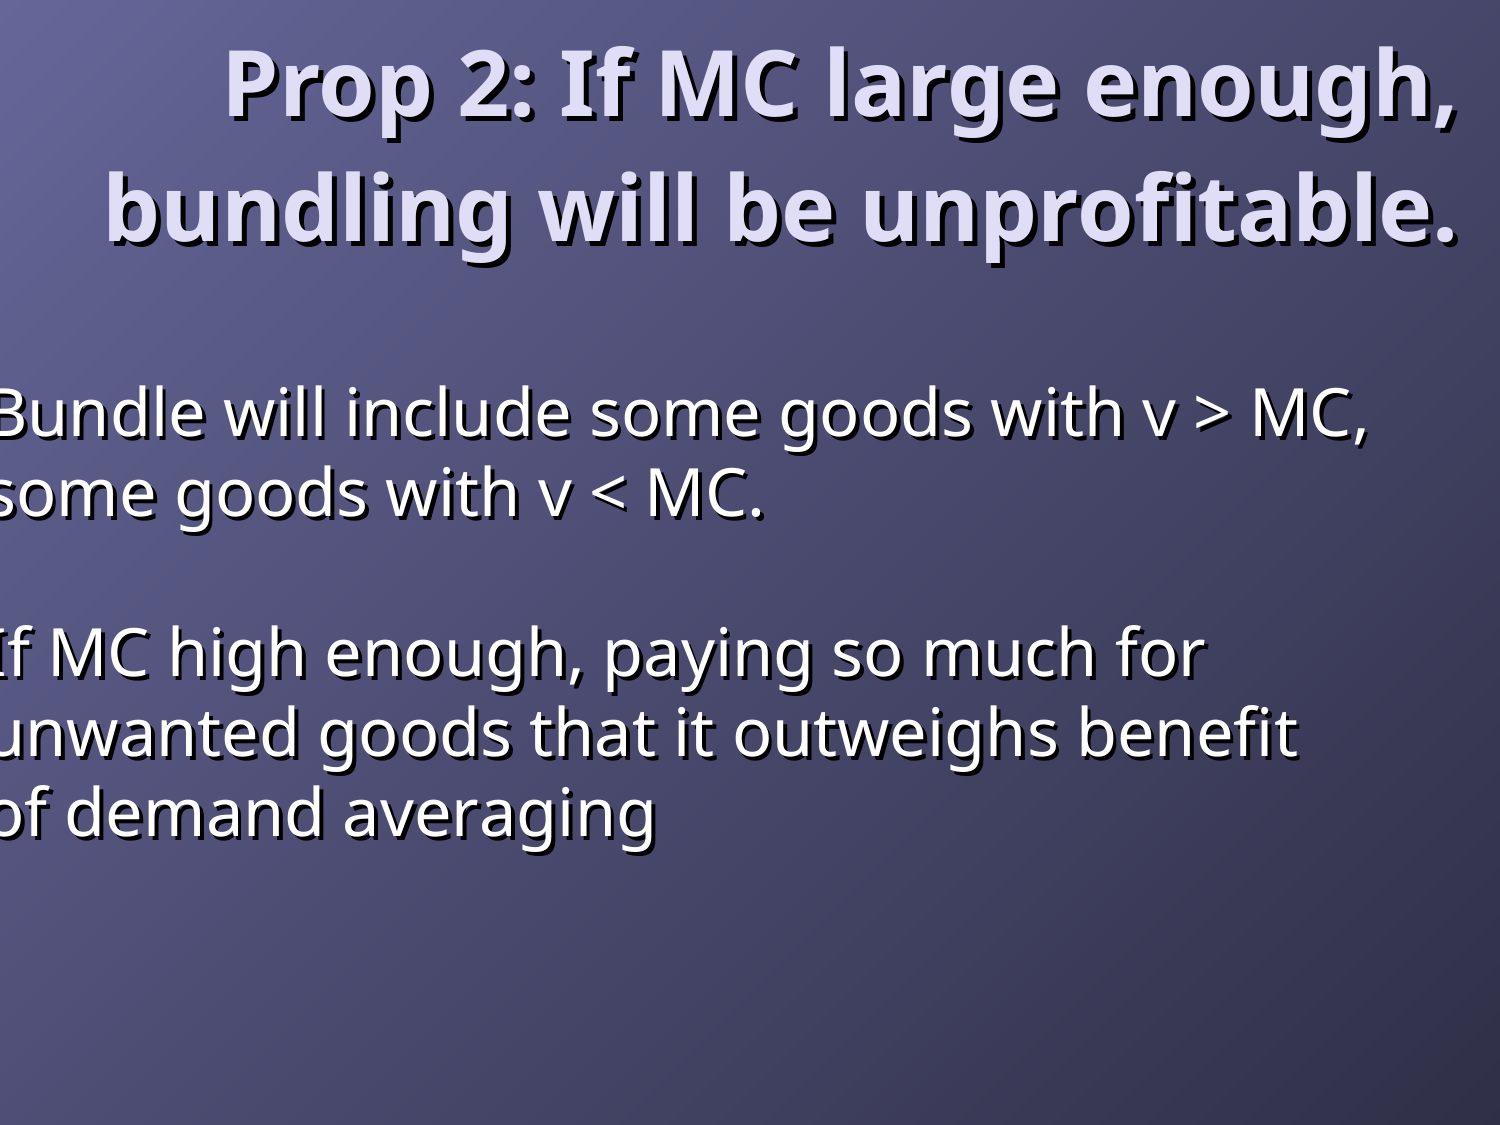

# Prop 2: If MC large enough, bundling will be unprofitable.
Bundle will include some goods with v > MC,
some goods with v < MC.
If MC high enough, paying so much for
unwanted goods that it outweighs benefit
of demand averaging